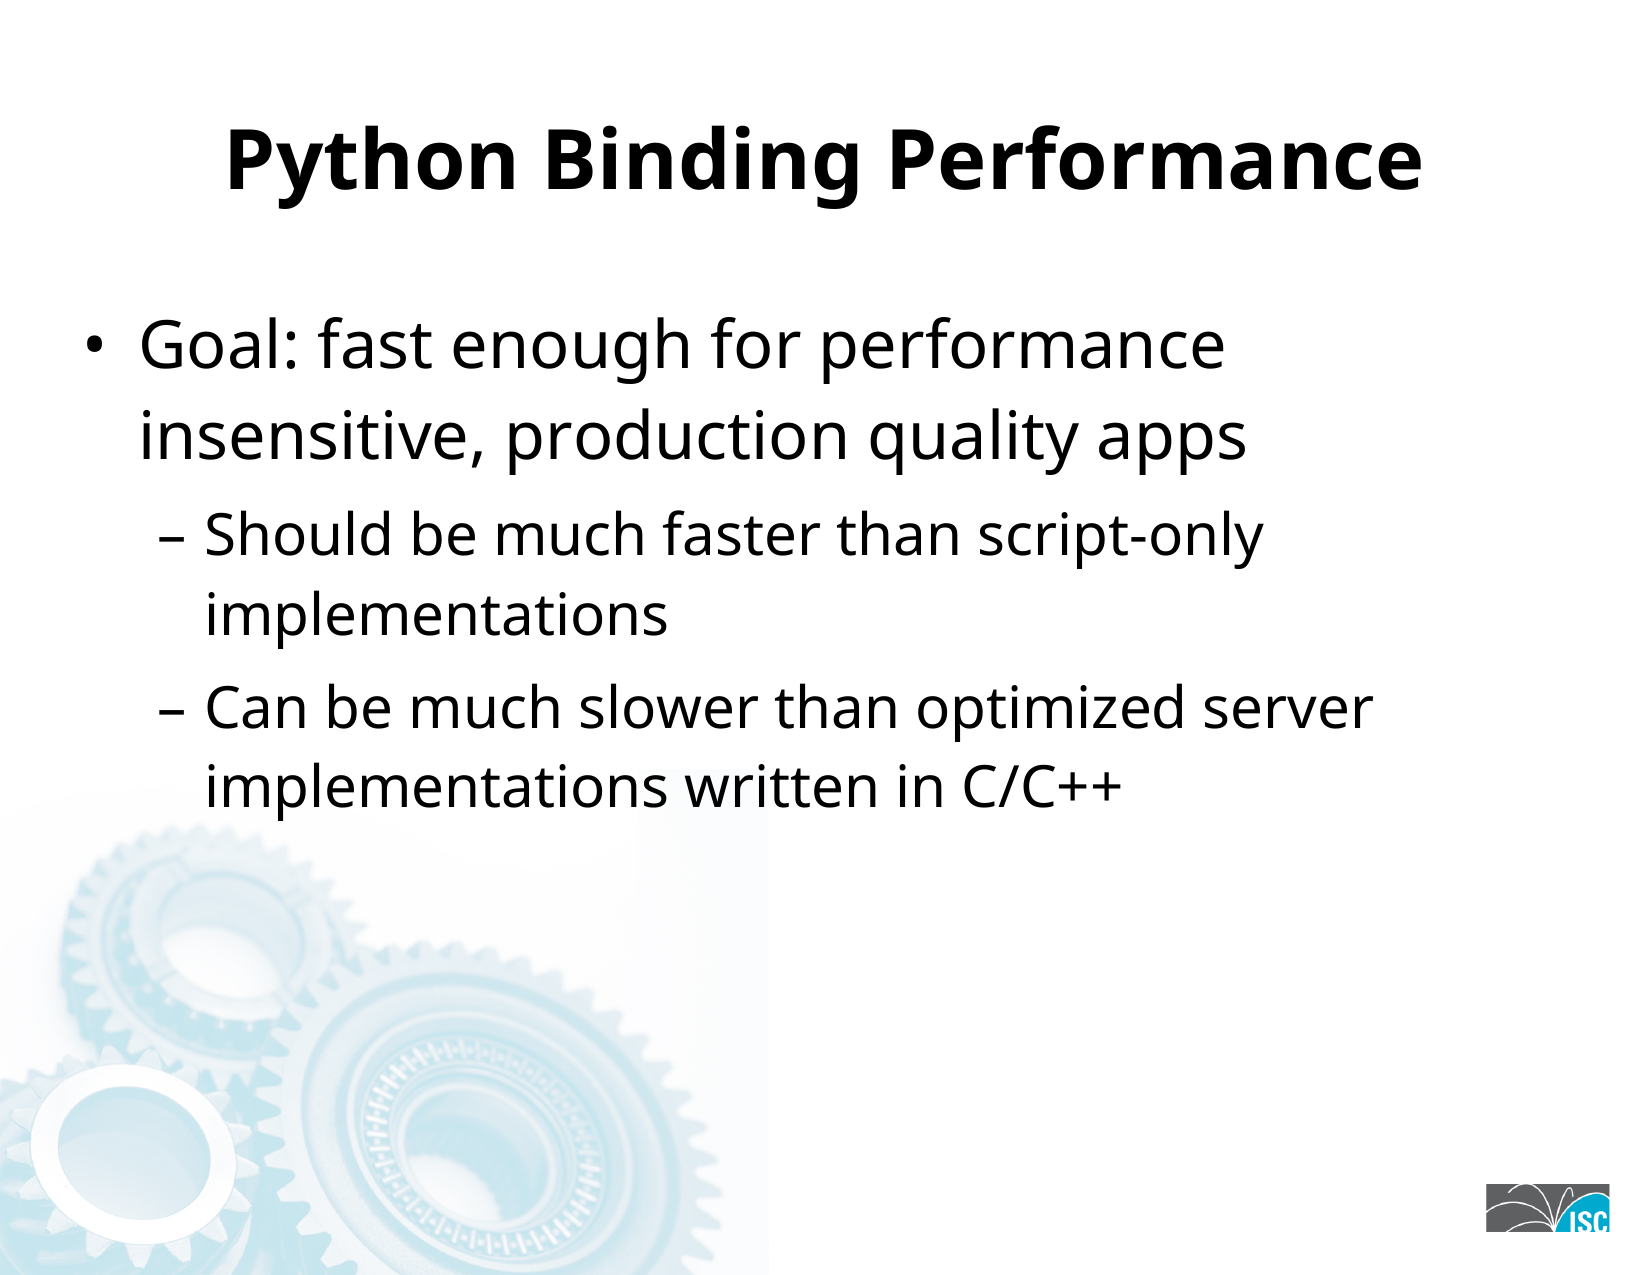

# Python Binding Performance
Goal: fast enough for performance insensitive, production quality apps
Should be much faster than script-only implementations
Can be much slower than optimized server implementations written in C/C++